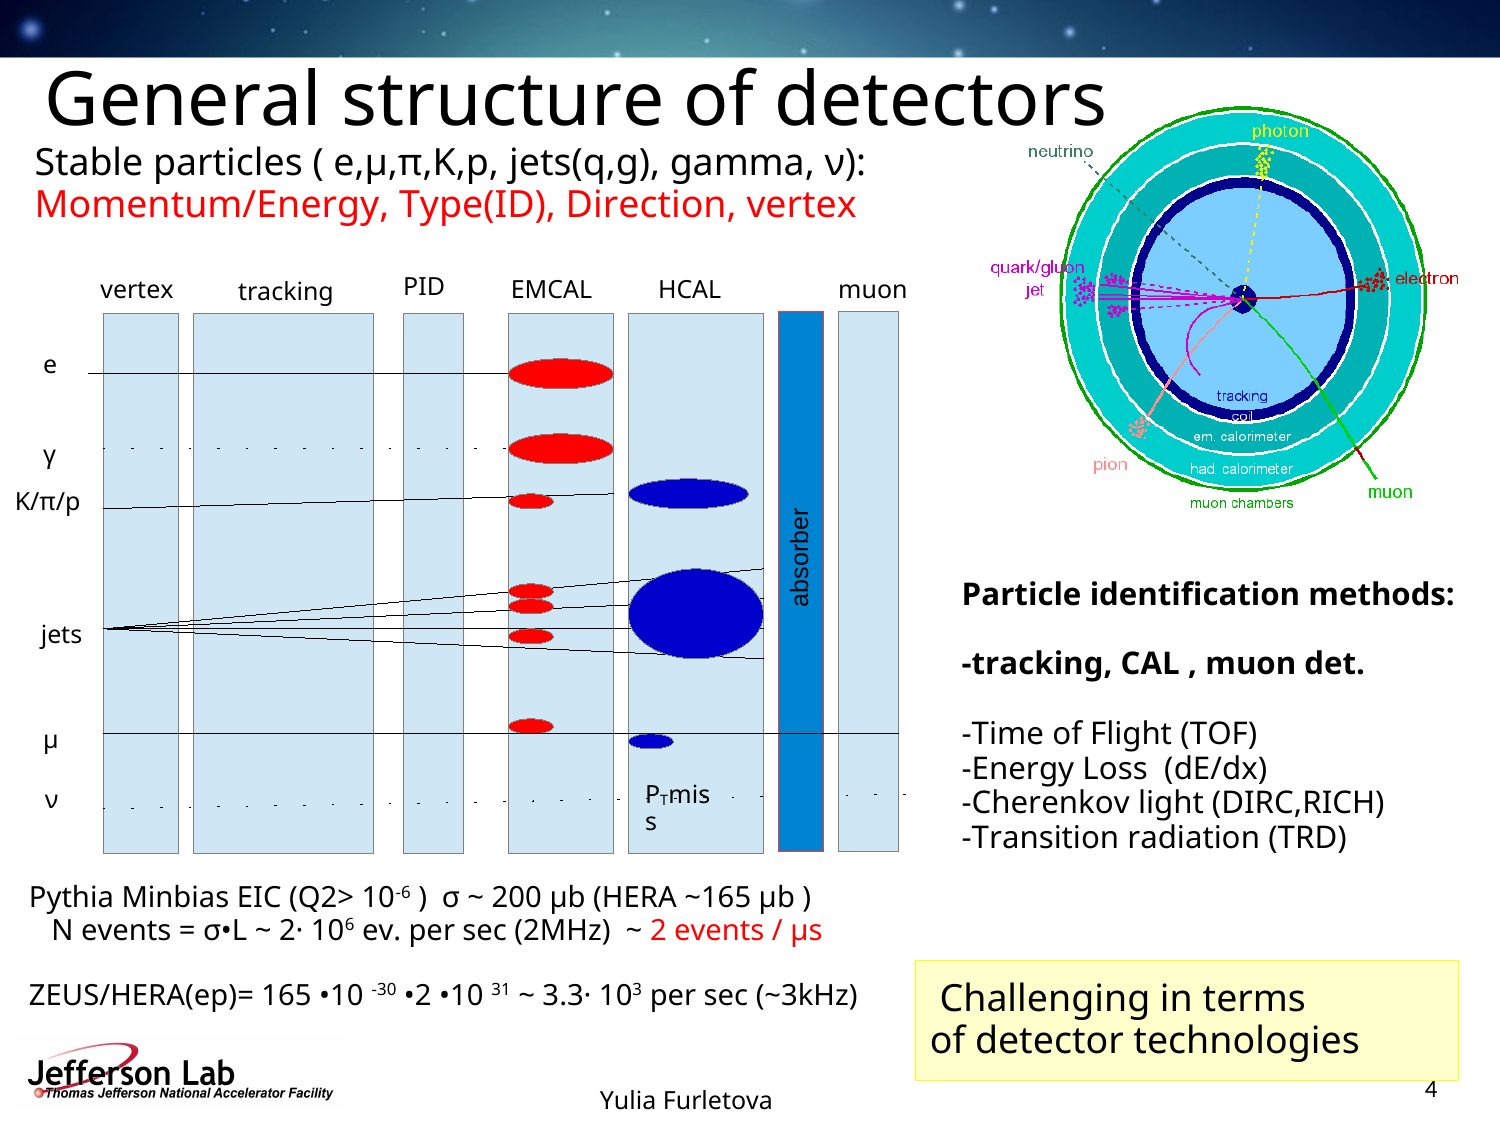

General structure of detectors
Stable particles ( e,μ,π,K,p, jets(q,g), gamma, ν):
Momentum/Energy, Type(ID), Direction, vertex
PID
vertex
EMCAL
HCAL
muon
tracking
e
γ
K/π/p
absorber
jets
μ
PTmiss
ν
Particle identification methods:
-tracking, CAL , muon det.
-Time of Flight (TOF)
-Energy Loss (dE/dx)
-Cherenkov light (DIRC,RICH)
-Transition radiation (TRD)
Pythia Minbias EIC (Q2> 10-6 ) σ ~ 200 µb (HERA ~165 µb )
 N events = σ•L ~ 2· 106 ev. per sec (2MHz) ~ 2 events / μs
ZEUS/HERA(ep)= 165 •10 -30 •2 •10 31 ~ 3.3· 103 per sec (~3kHz)
 Challenging in terms
of detector technologies
4
Yulia Furletova